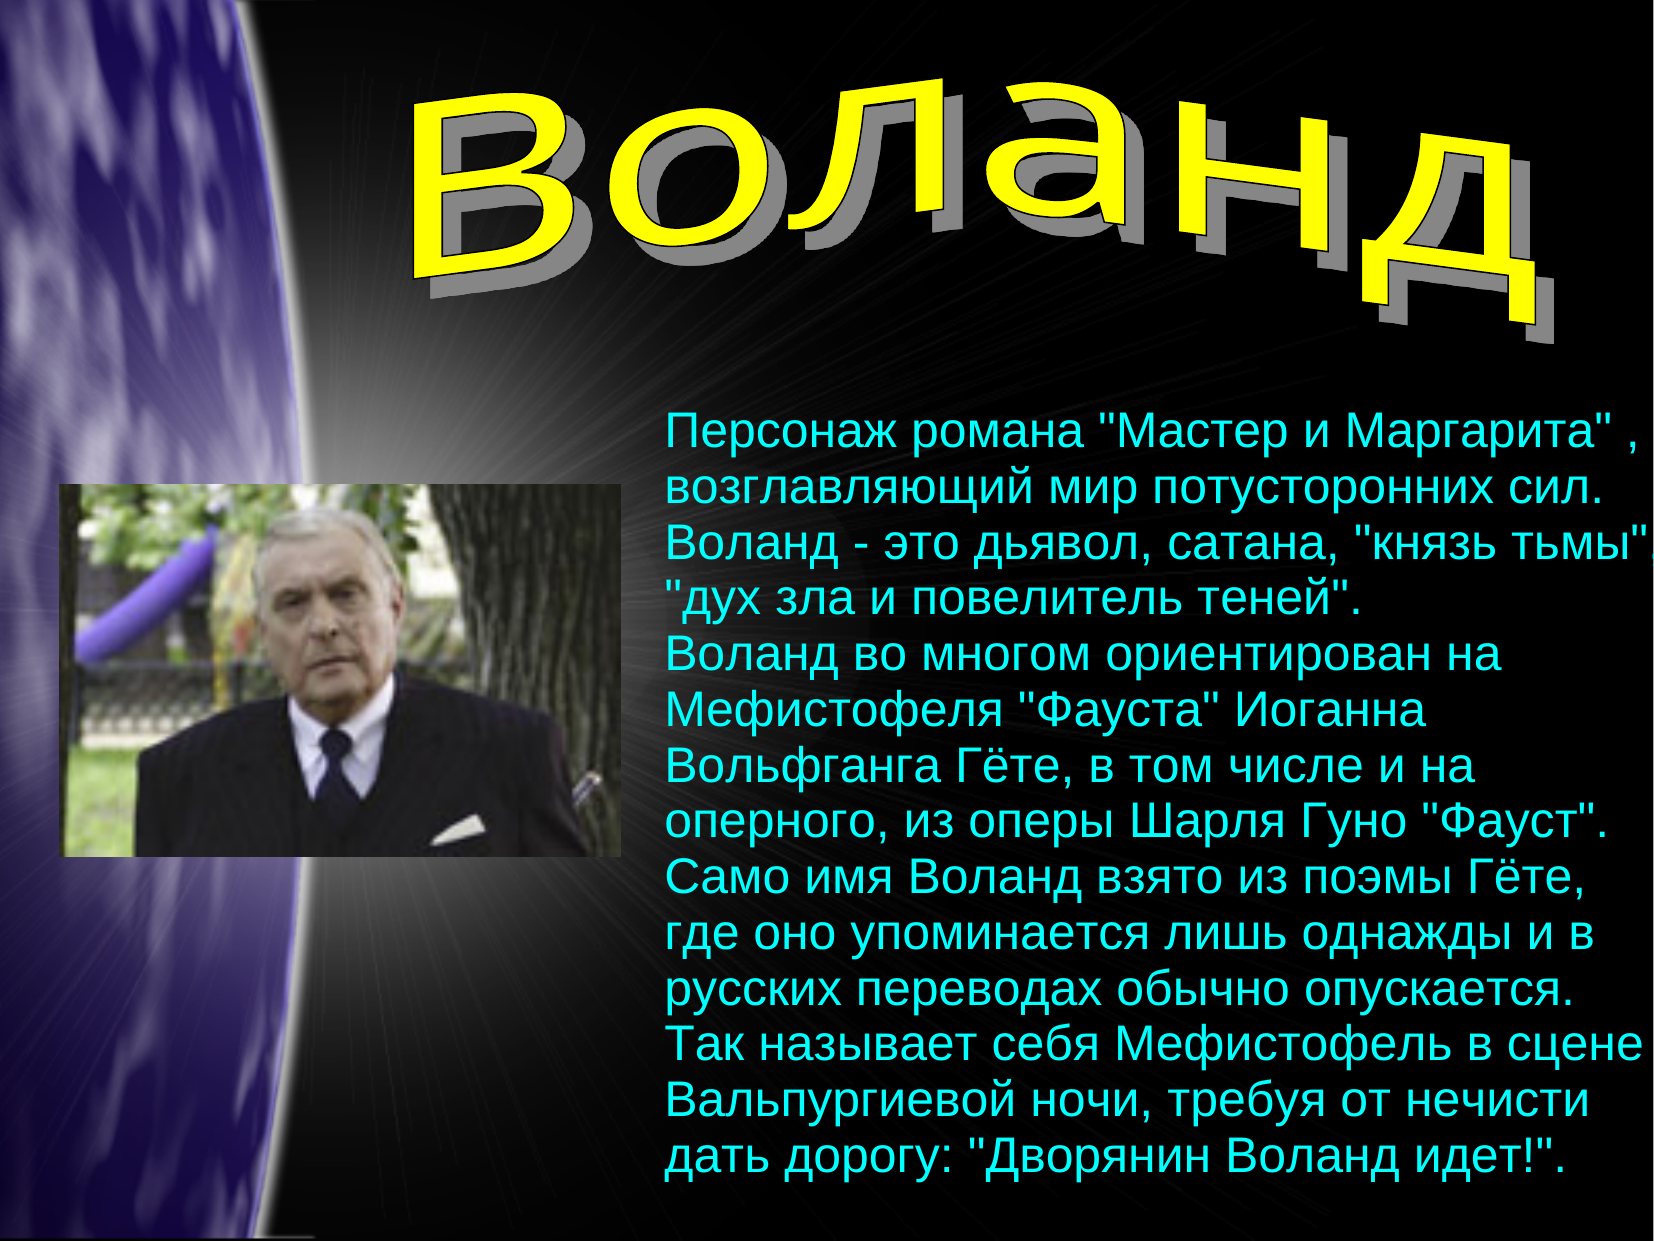

Воланд
Персонаж романа "Мастер и Маргарита" , возглавляющий мир потусторонних сил. Воланд - это дьявол, сатана, "князь тьмы", "дух зла и повелитель теней".
Воланд во многом ориентирован на Мефистофеля "Фауста" Иоганна Вольфганга Гёте, в том числе и на оперного, из оперы Шарля Гуно "Фауст".
Само имя Воланд взято из поэмы Гёте, где оно упоминается лишь однажды и в русских переводах обычно опускается. Так называет себя Мефистофель в сцене Вальпургиевой ночи, требуя от нечисти дать дорогу: "Дворянин Воланд идет!".